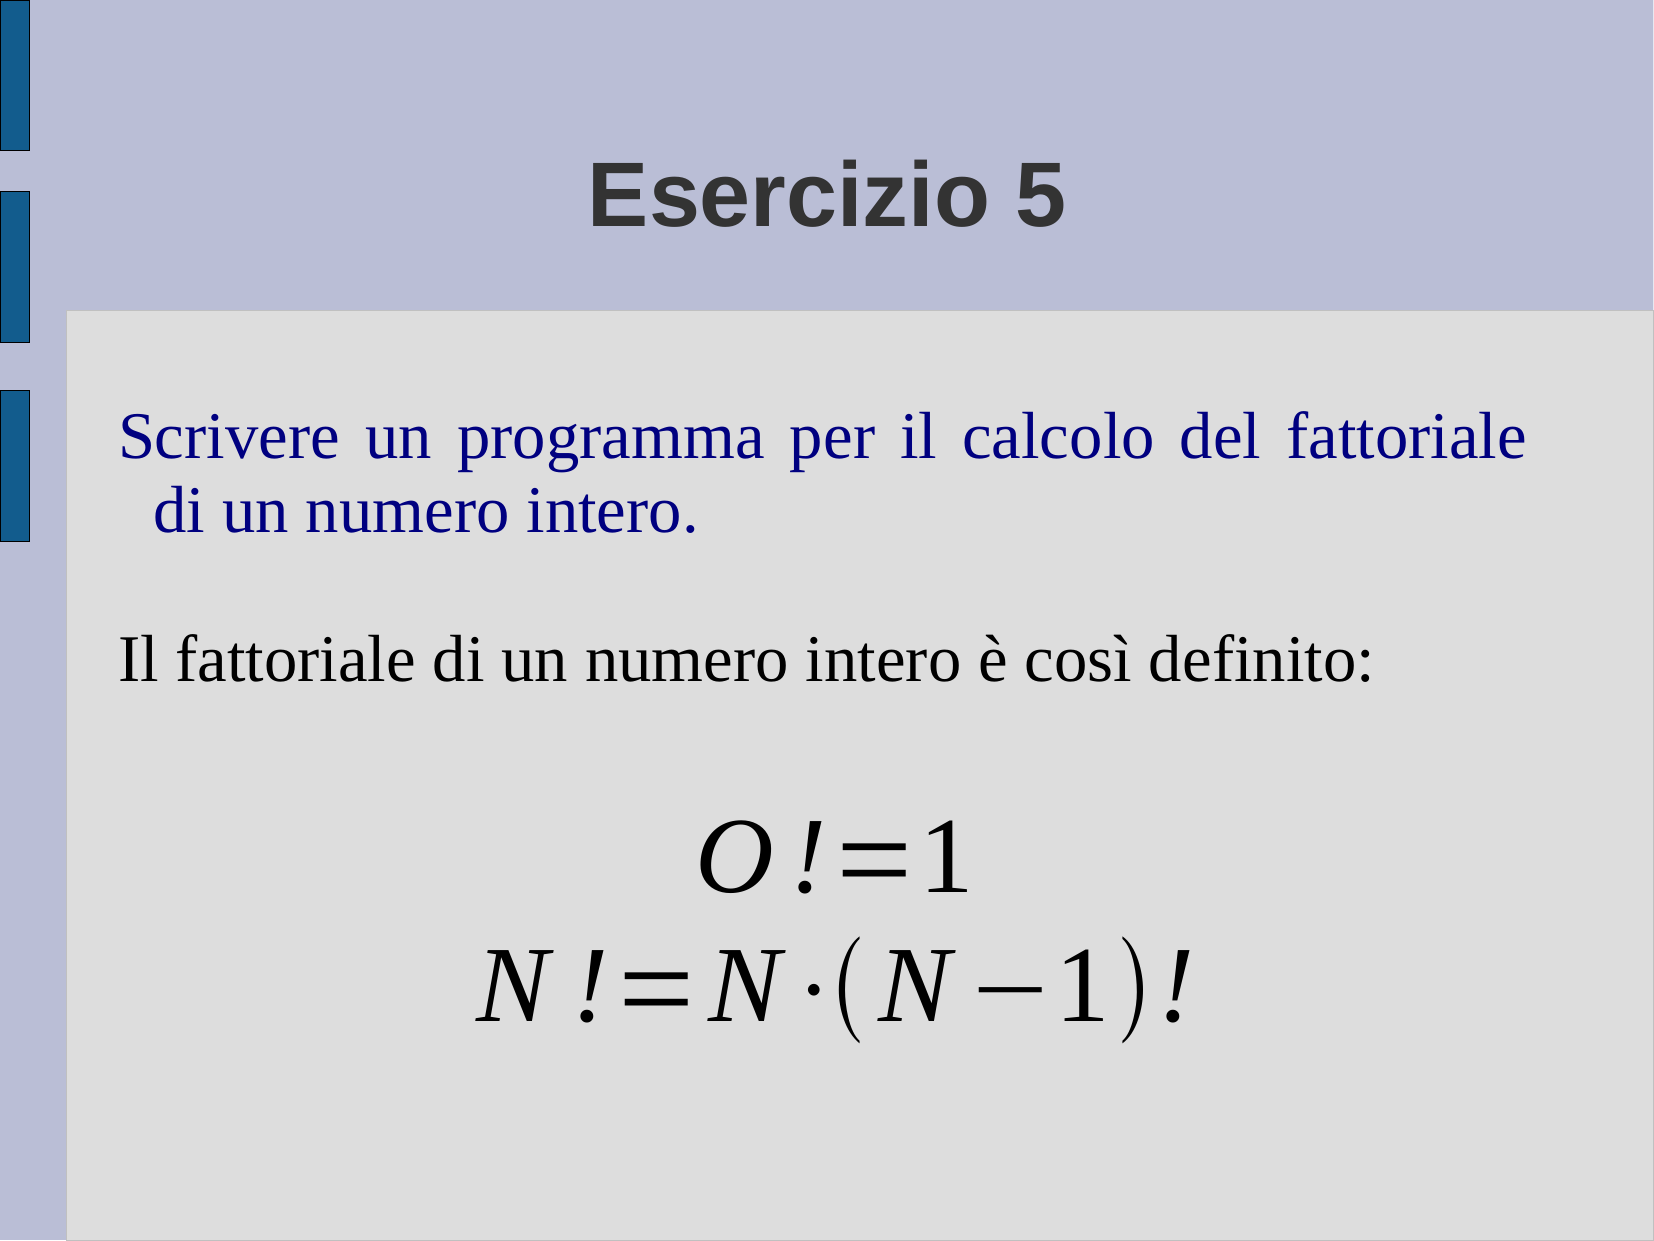

# Esercizio 5
Scrivere un programma per il calcolo del fattoriale di un numero intero.
Il fattoriale di un numero intero è così definito: